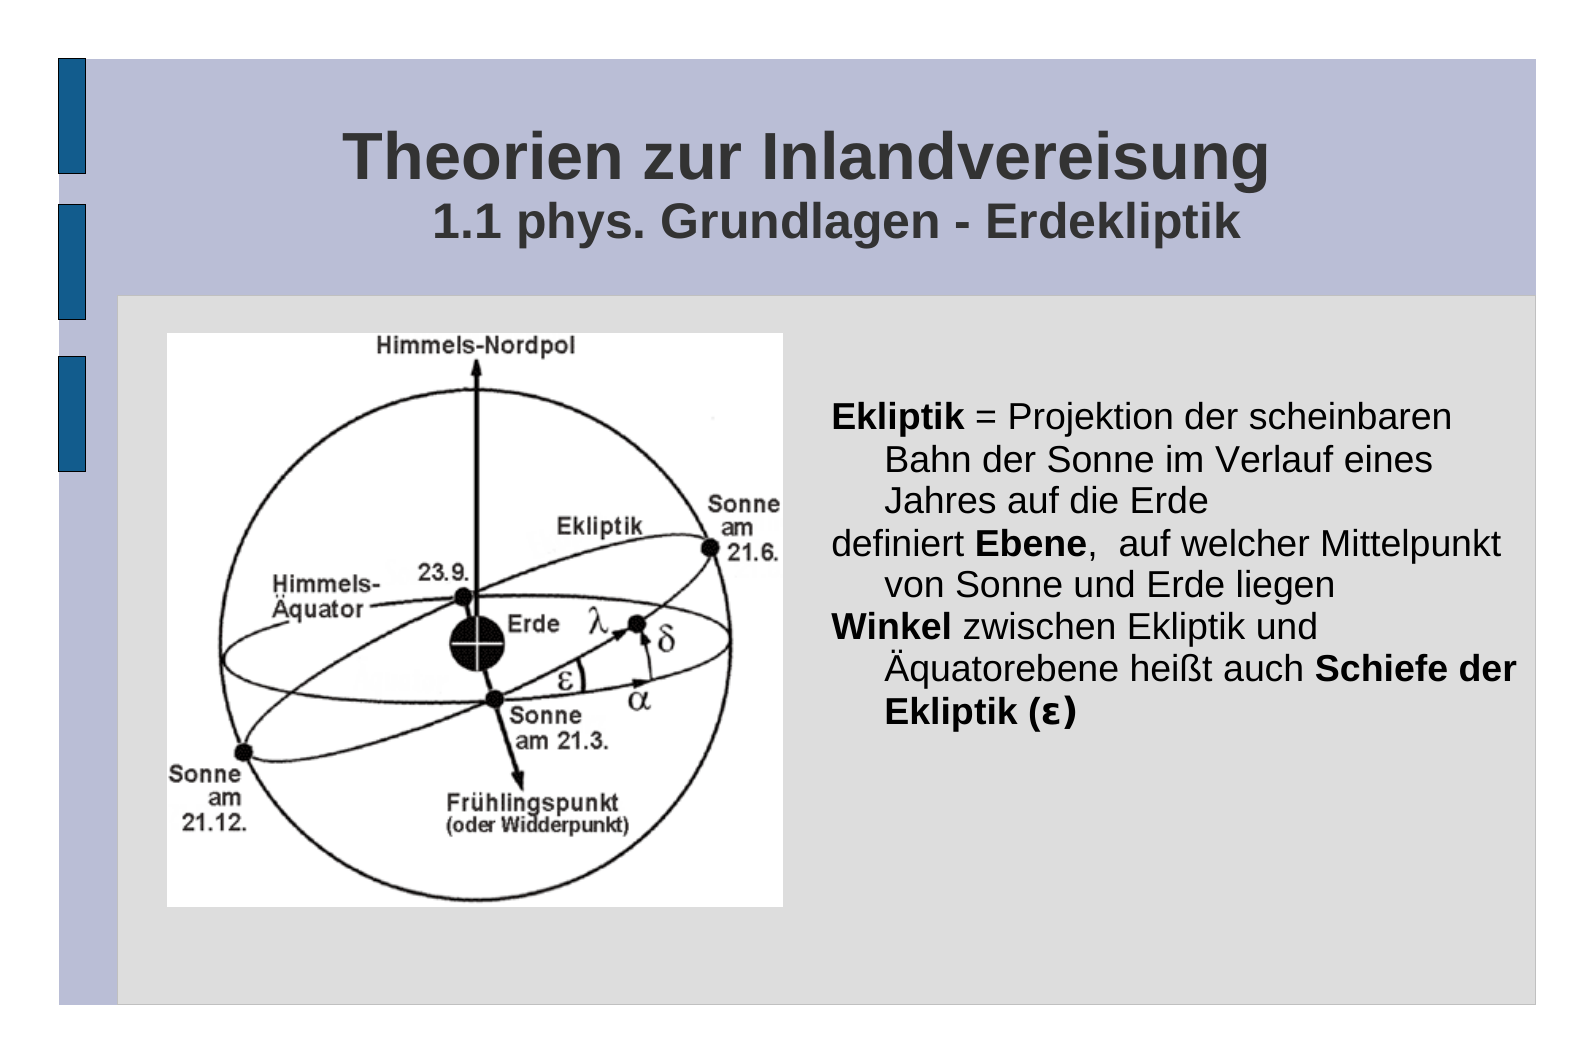

# Theorien zur Inlandvereisung 1.1 phys. Grundlagen - Erdekliptik
Ekliptik = Projektion der scheinbaren Bahn der Sonne im Verlauf eines Jahres auf die Erde
definiert Ebene, auf welcher Mittelpunkt von Sonne und Erde liegen
Winkel zwischen Ekliptik und Äquatorebene heißt auch Schiefe der Ekliptik (ε)